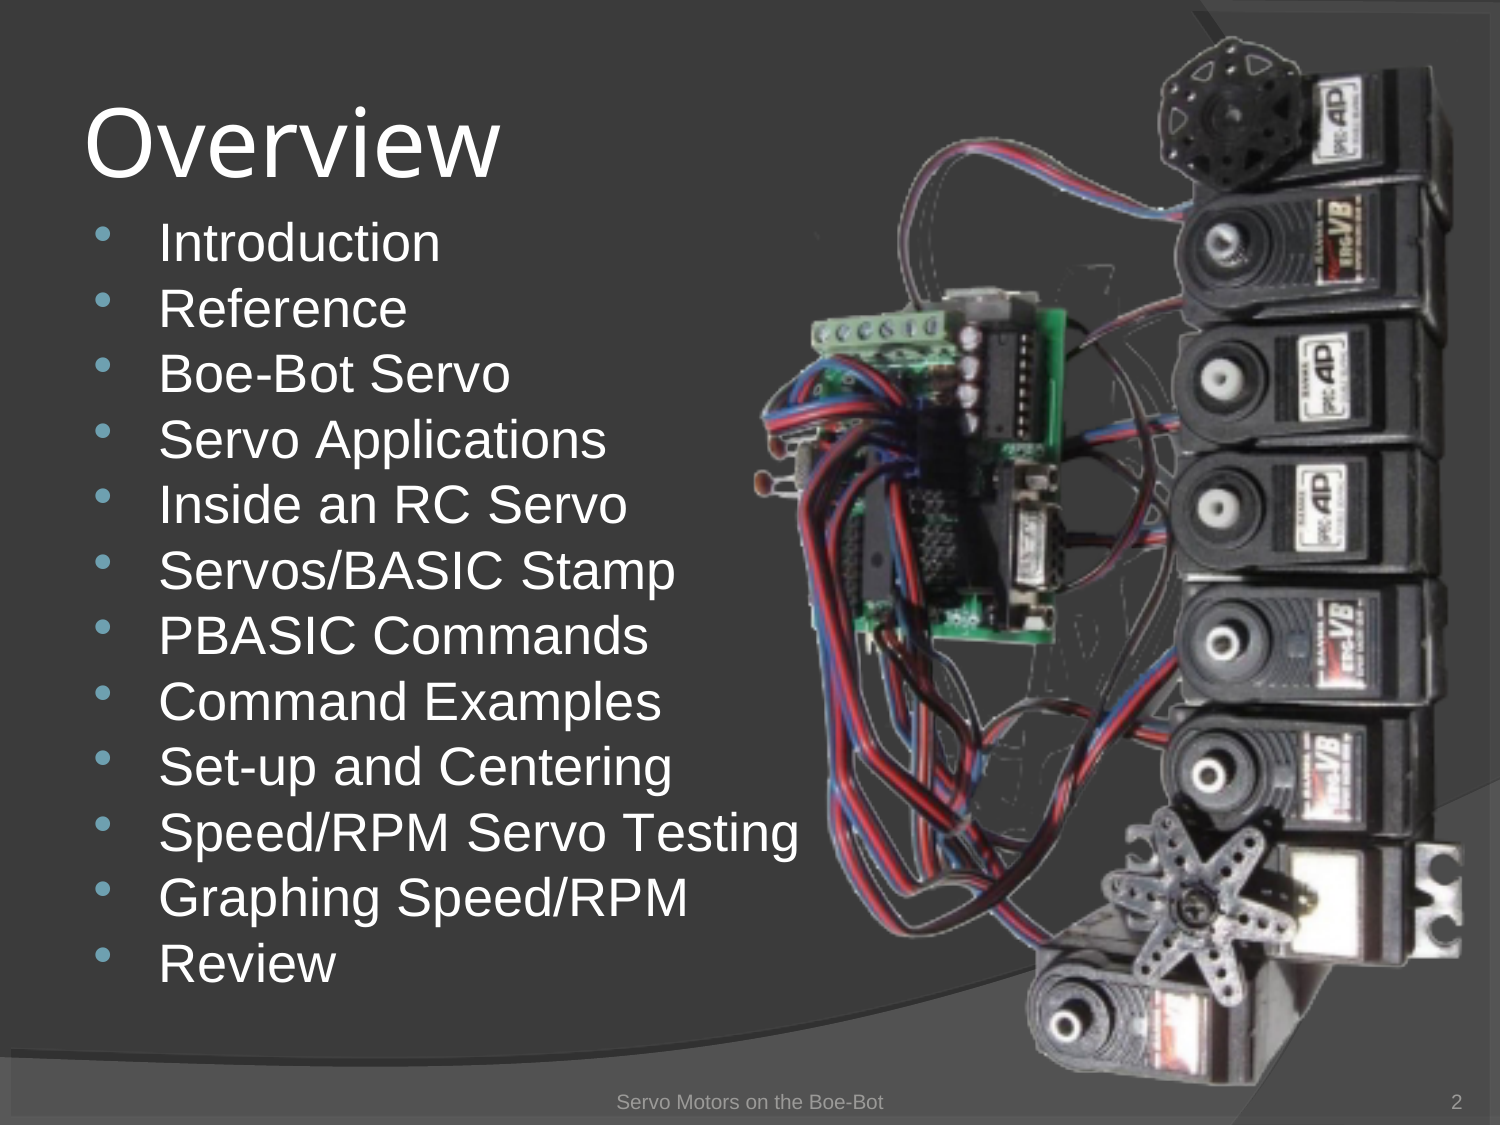

# Overview
Introduction
Reference
Boe-Bot Servo
Servo Applications
Inside an RC Servo
Servos/BASIC Stamp
PBASIC Commands
Command Examples
Set-up and Centering
Speed/RPM Servo Testing
Graphing Speed/RPM
Review
Servo Motors on the Boe-Bot